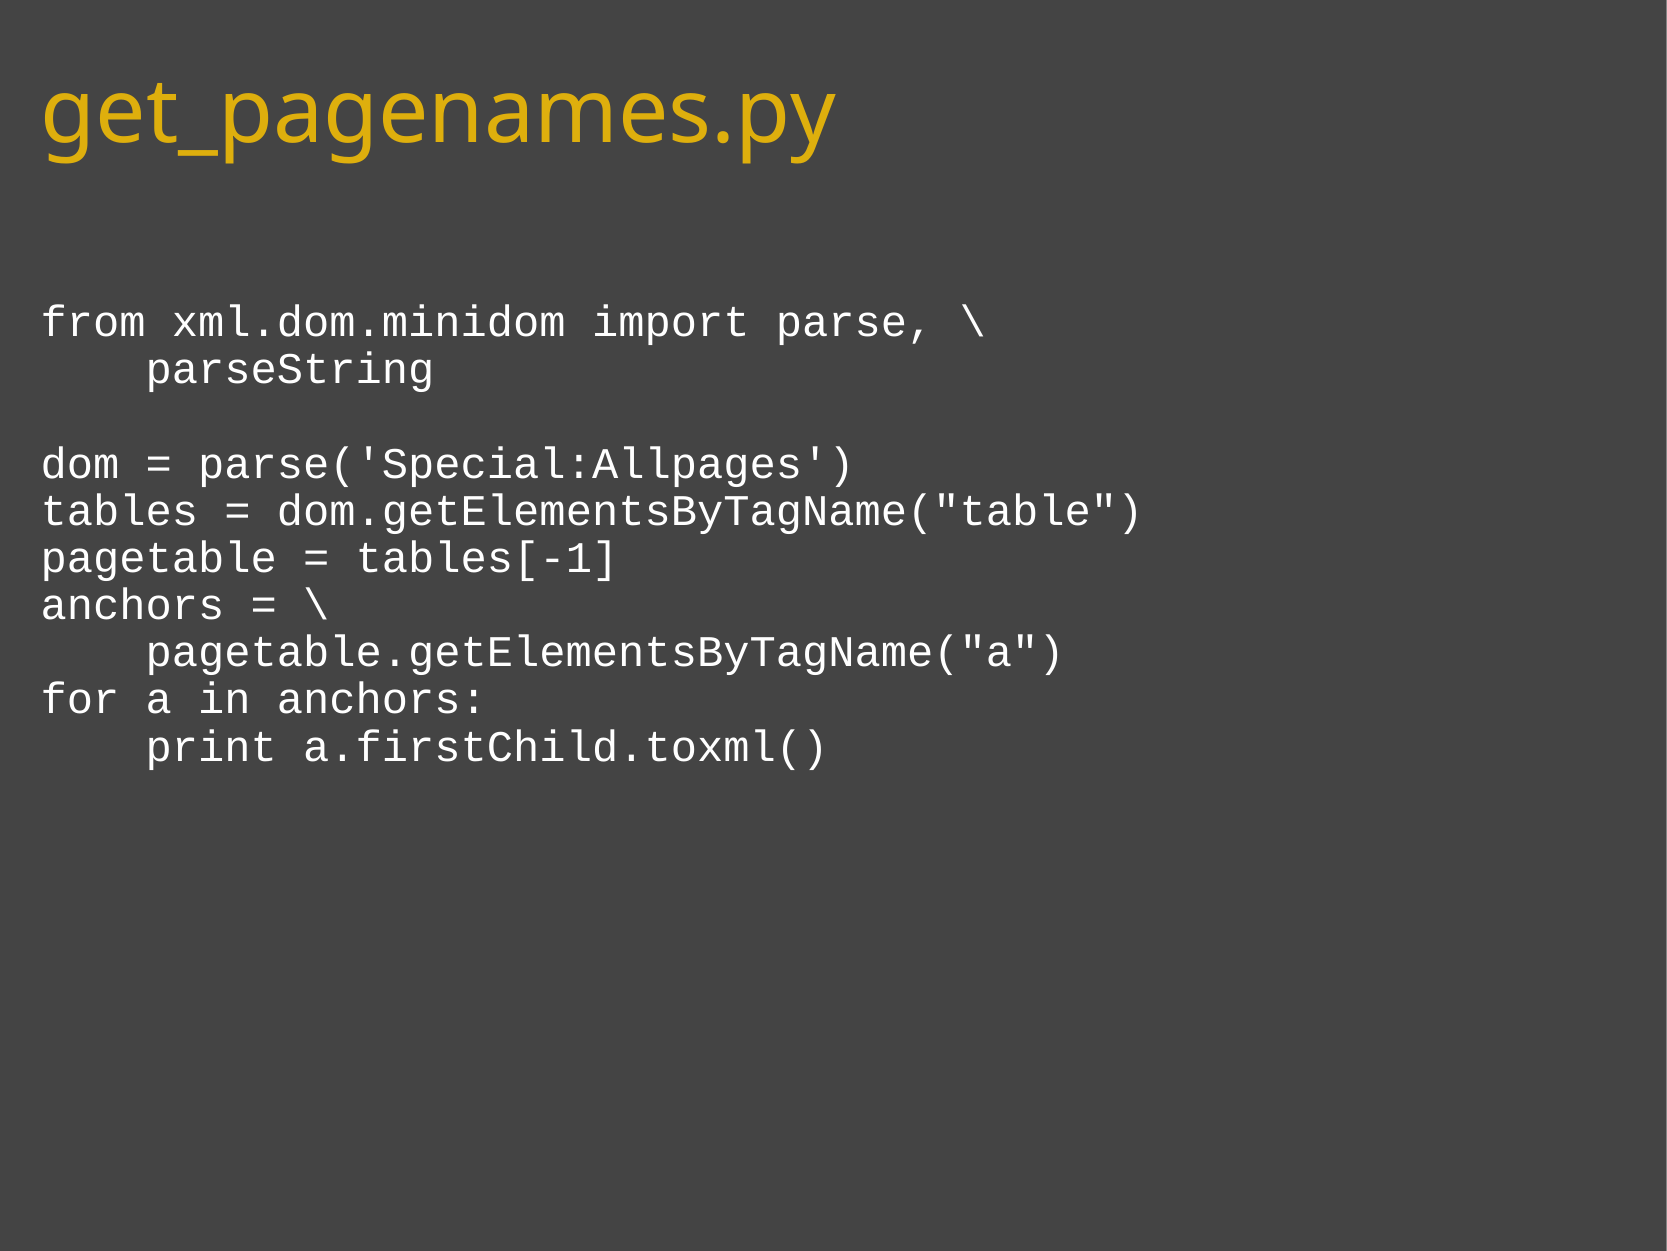

# get_pagenames.py
from xml.dom.minidom import parse, \
    parseString
dom = parse('Special:Allpages')
tables = dom.getElementsByTagName("table")
pagetable = tables[-1]
anchors = \
    pagetable.getElementsByTagName("a")
for a in anchors:
    print a.firstChild.toxml()